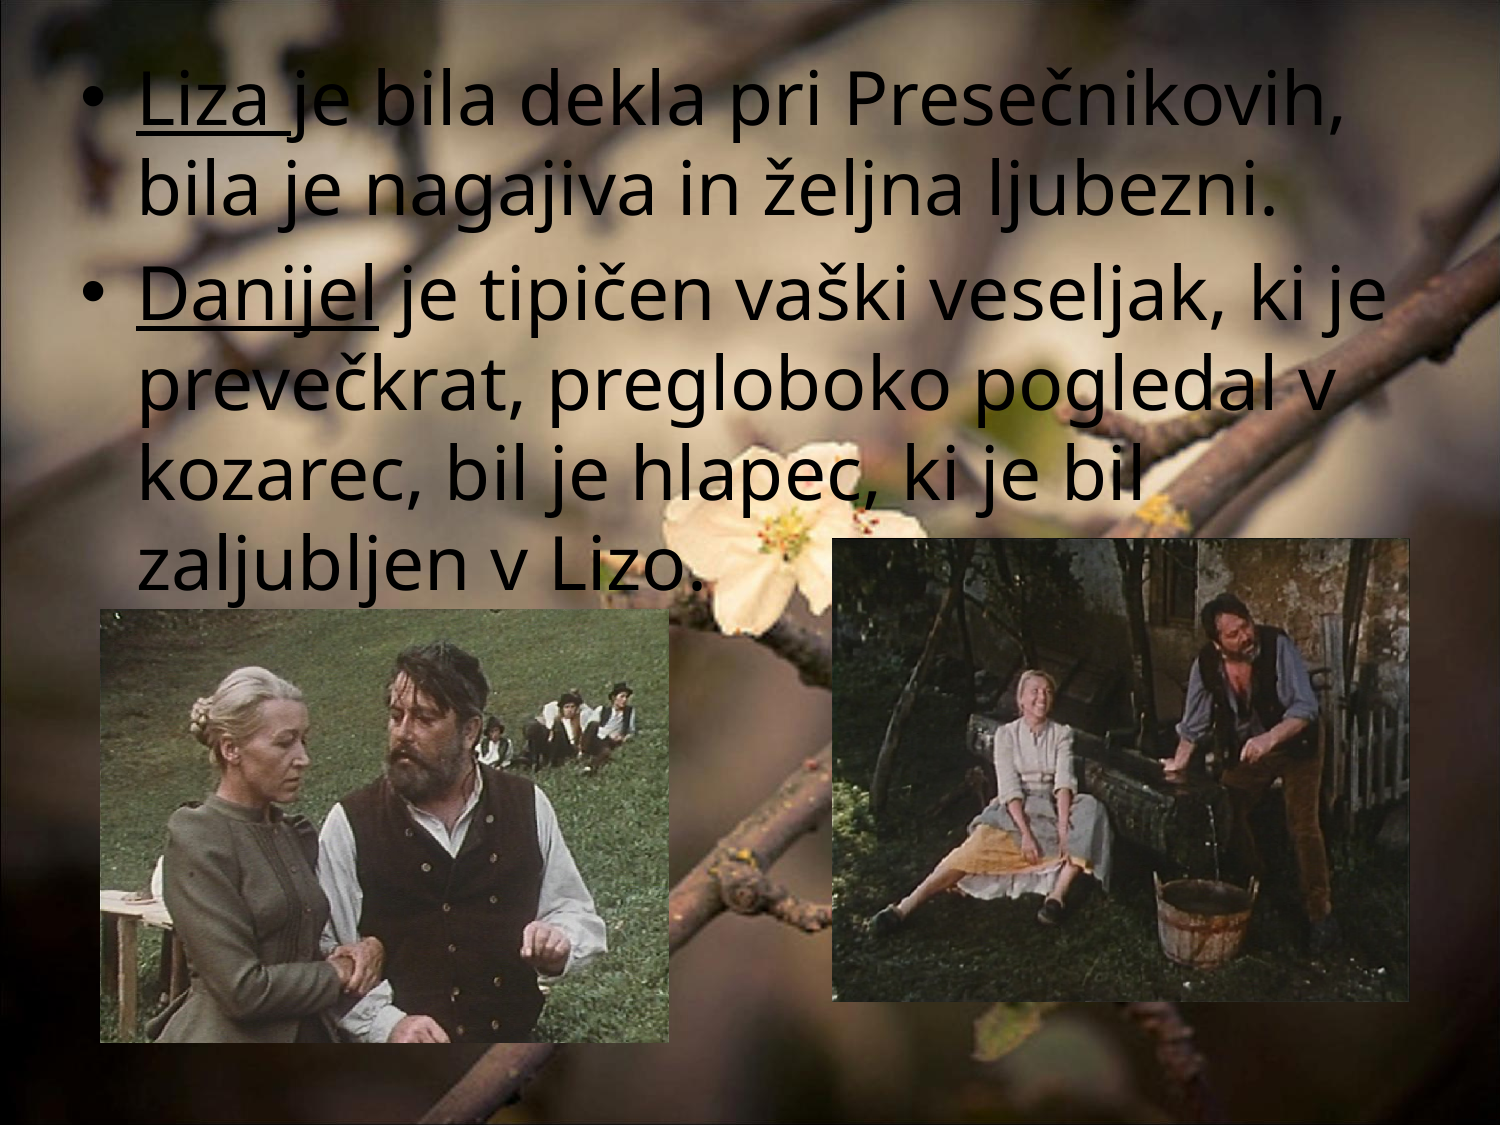

# Liza je bila dekla pri Presečnikovih, bila je nagajiva in željna ljubezni.
Danijel je tipičen vaški veseljak, ki je prevečkrat, pregloboko pogledal v kozarec, bil je hlapec, ki je bil zaljubljen v Lizo.